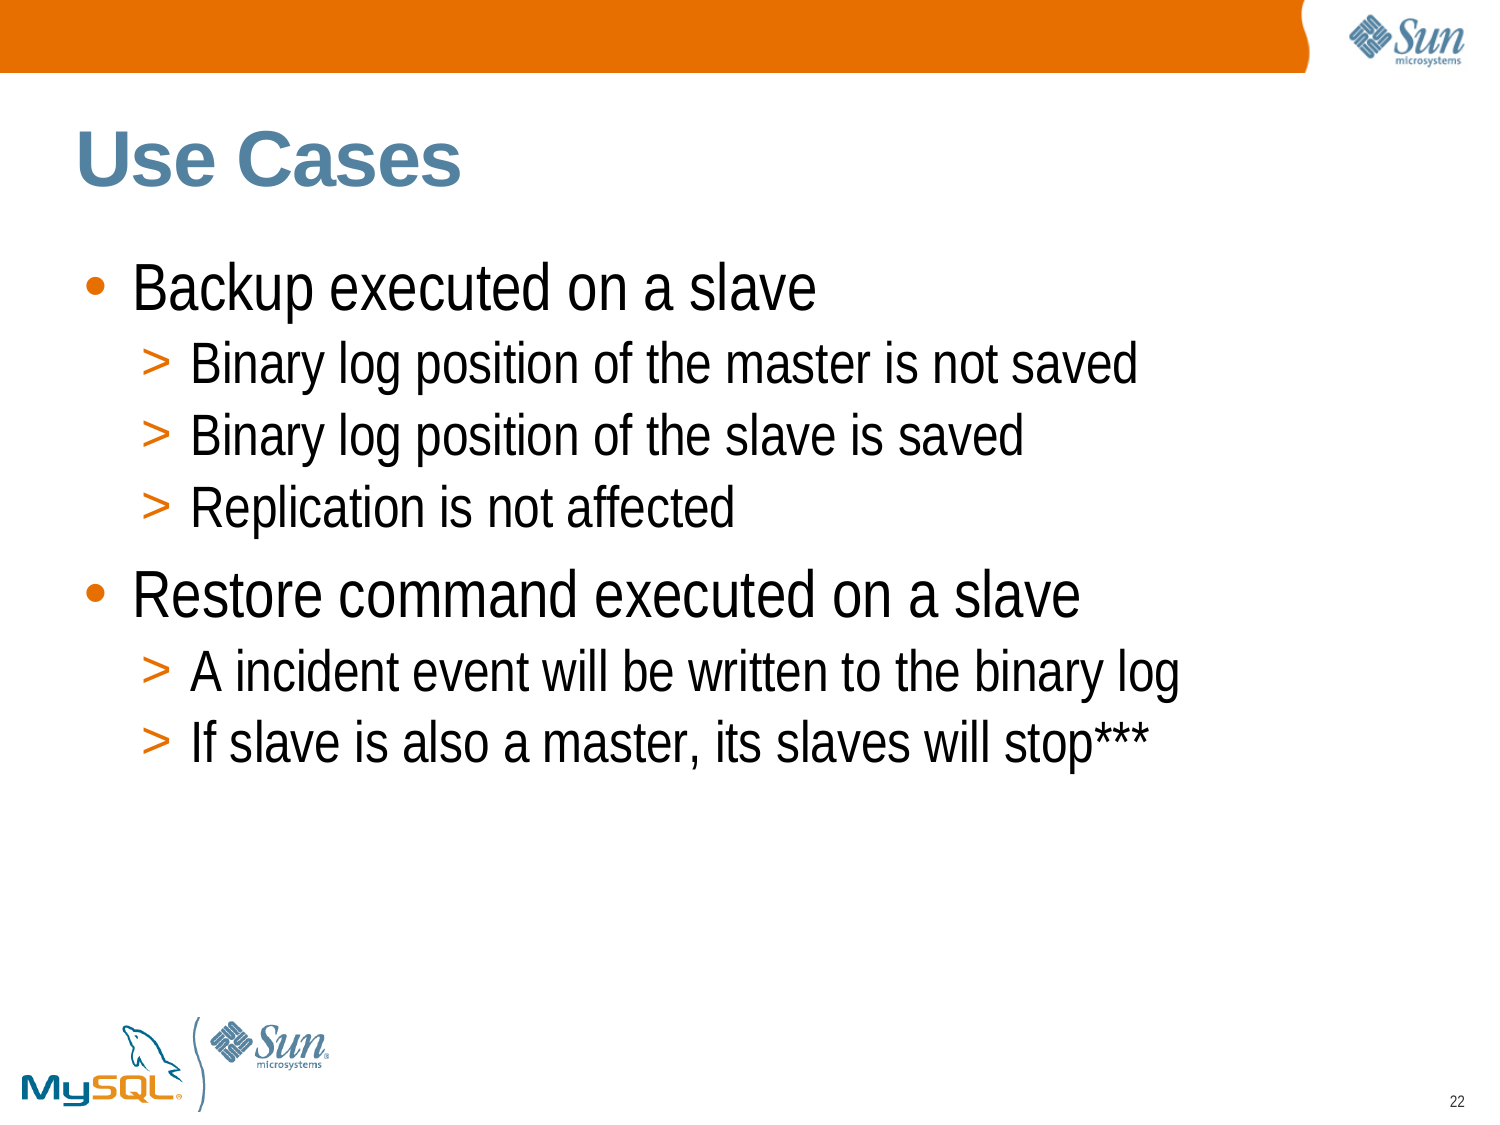

# Use Cases
Backup executed on a slave
Binary log position of the master is not saved
Binary log position of the slave is saved
Replication is not affected
Restore command executed on a slave
A incident event will be written to the binary log
If slave is also a master, its slaves will stop***